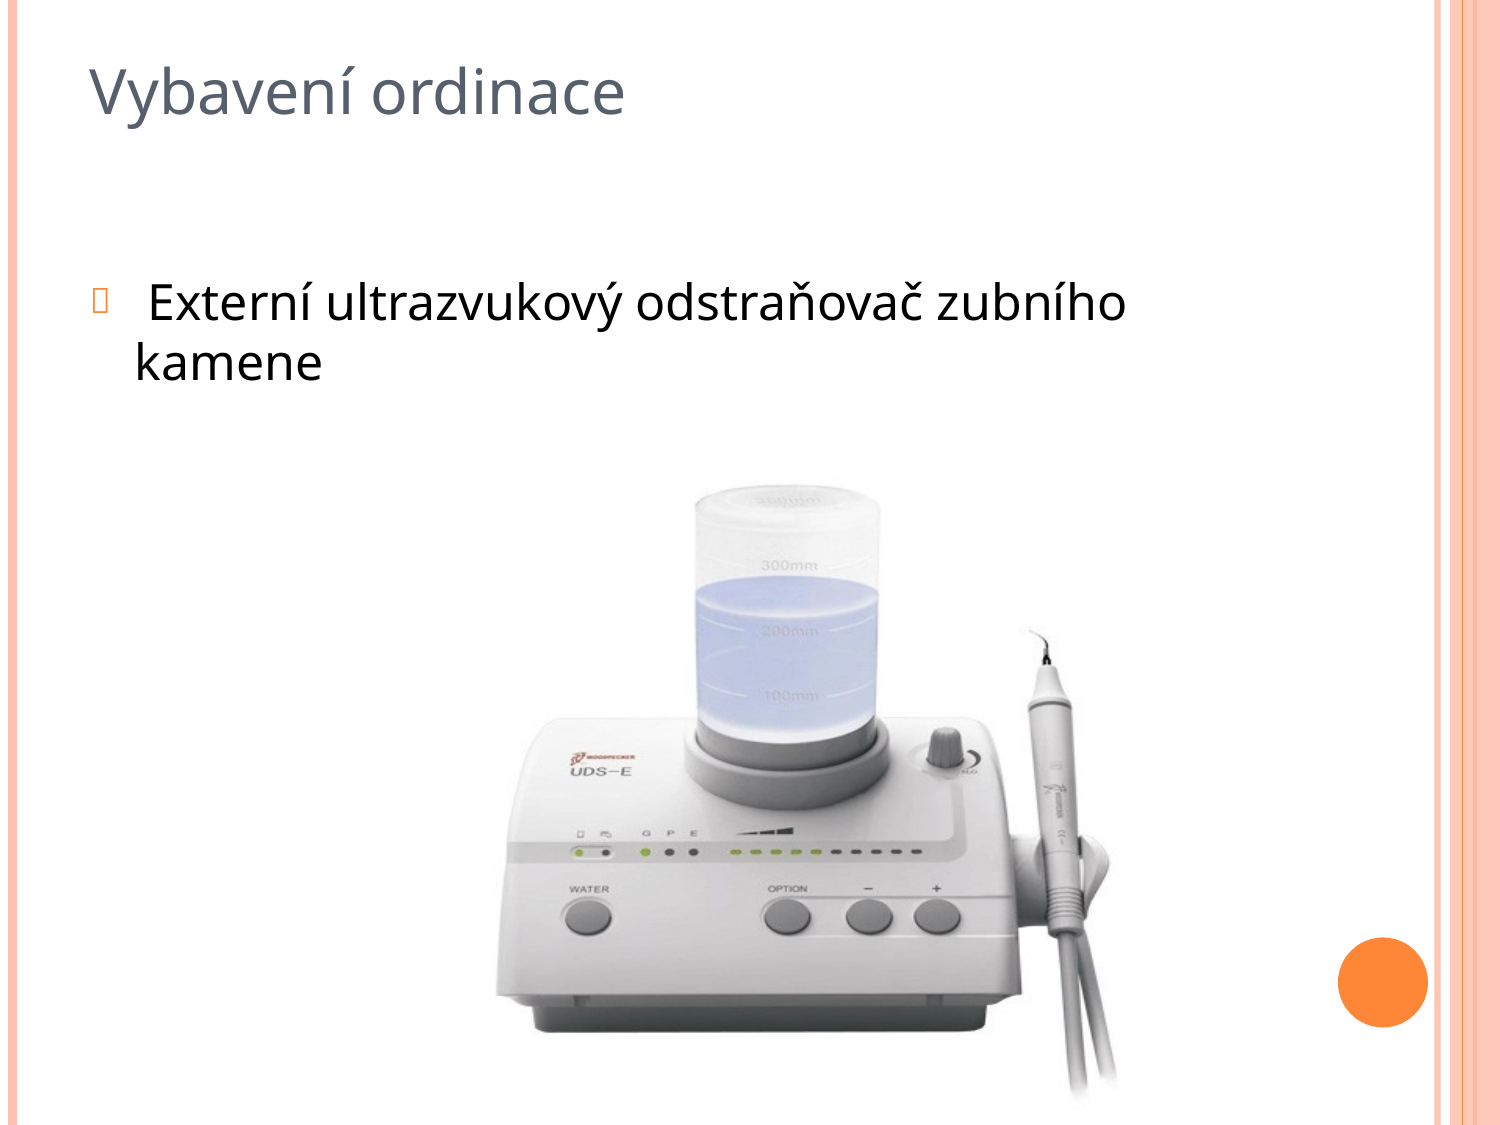

# Vybavení ordinace
 Externí ultrazvukový odstraňovač zubního kamene